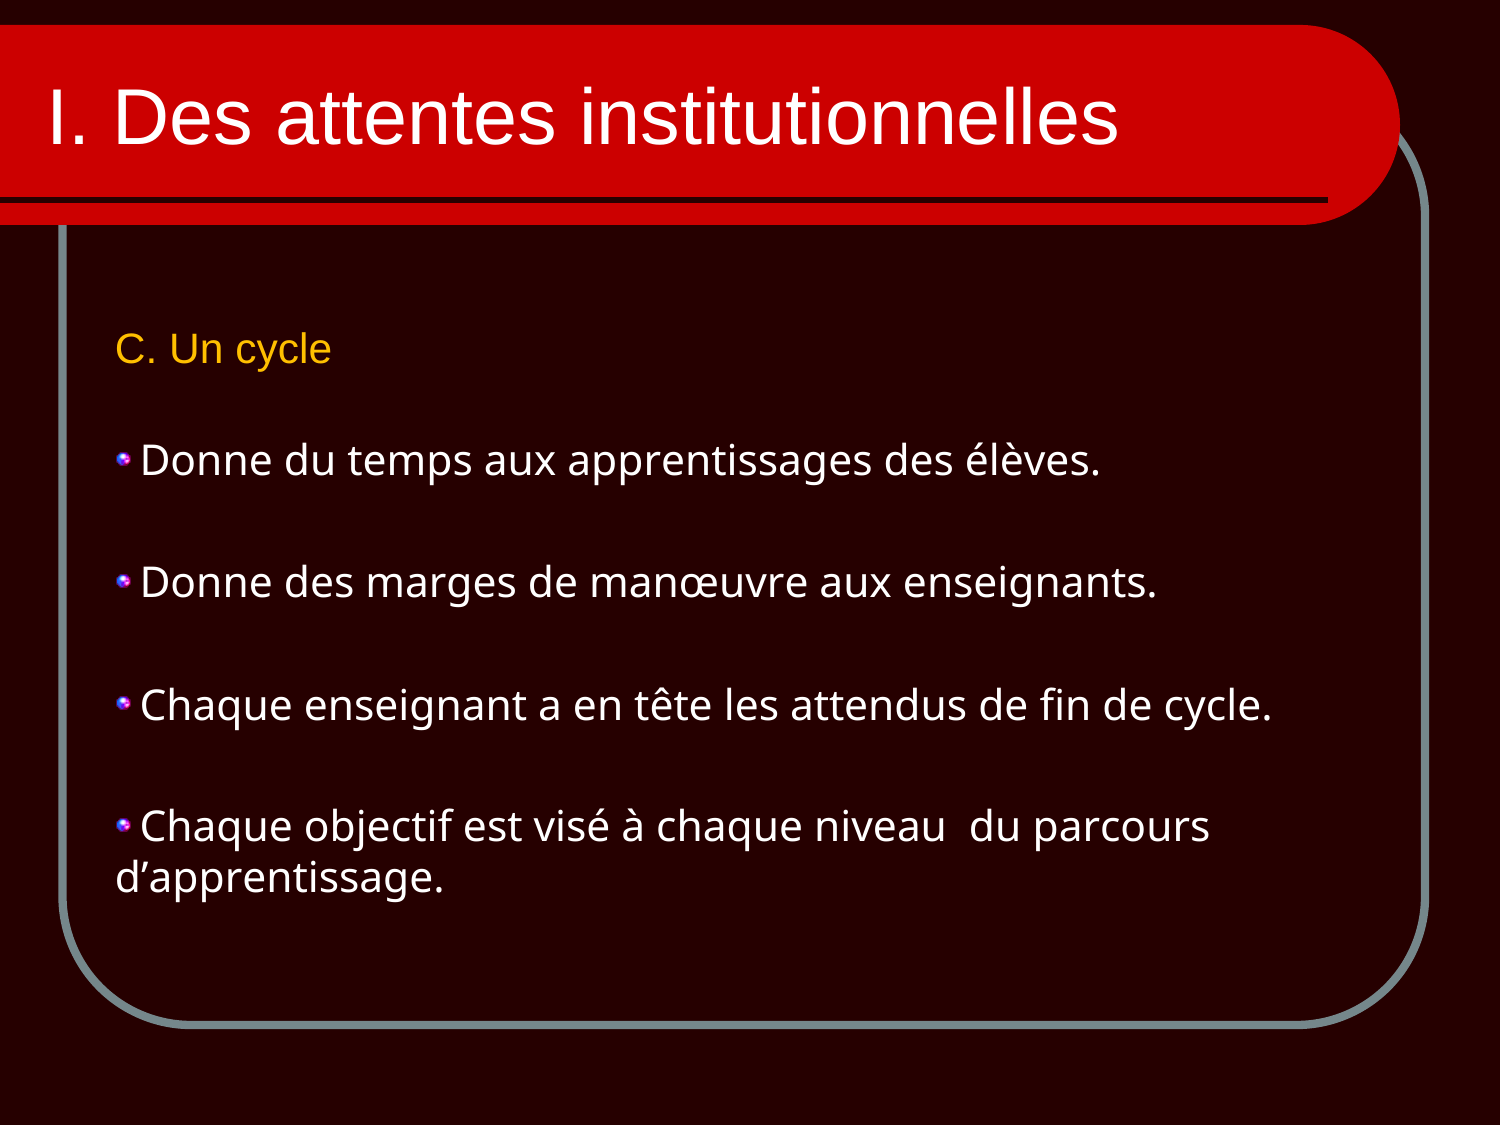

# I. Des attentes institutionnelles
C. Un cycle
 Donne du temps aux apprentissages des élèves.
 Donne des marges de manœuvre aux enseignants.
 Chaque enseignant a en tête les attendus de fin de cycle.
 Chaque objectif est visé à chaque niveau du parcours d’apprentissage.